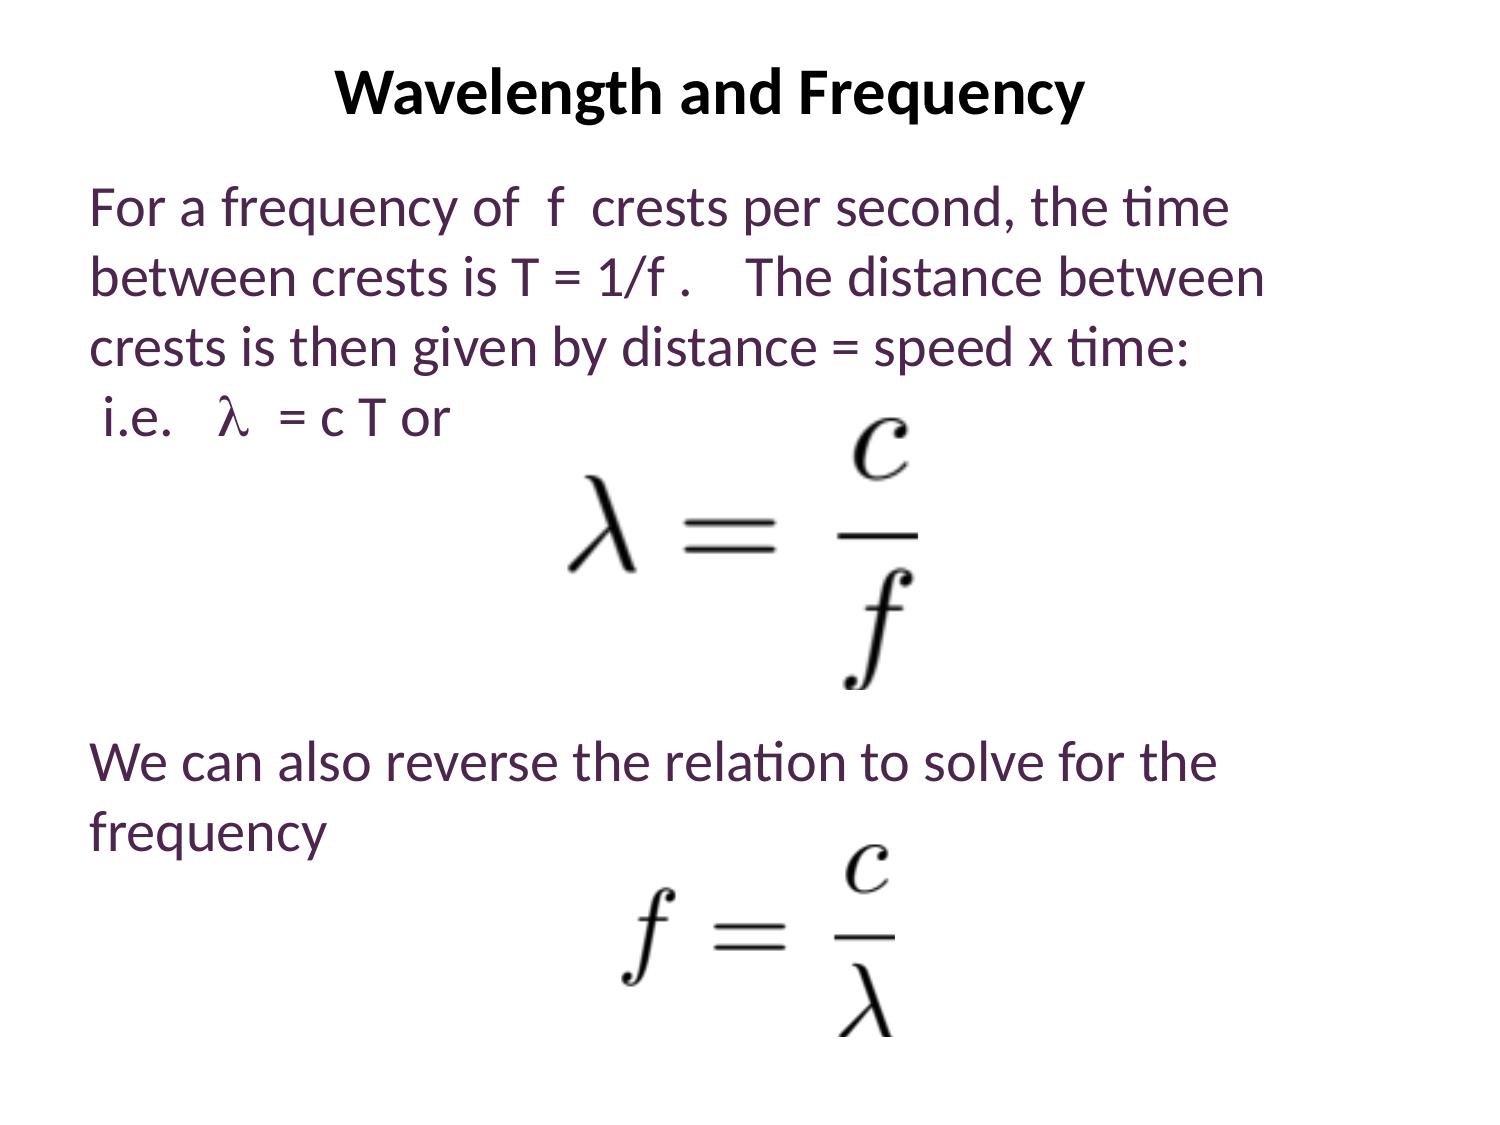

Wavelength and Frequency
For a frequency of f crests per second, the time between crests is T = 1/f . The distance between crests is then given by distance = speed x time:
 i.e. l = c T or
We can also reverse the relation to solve for the frequency